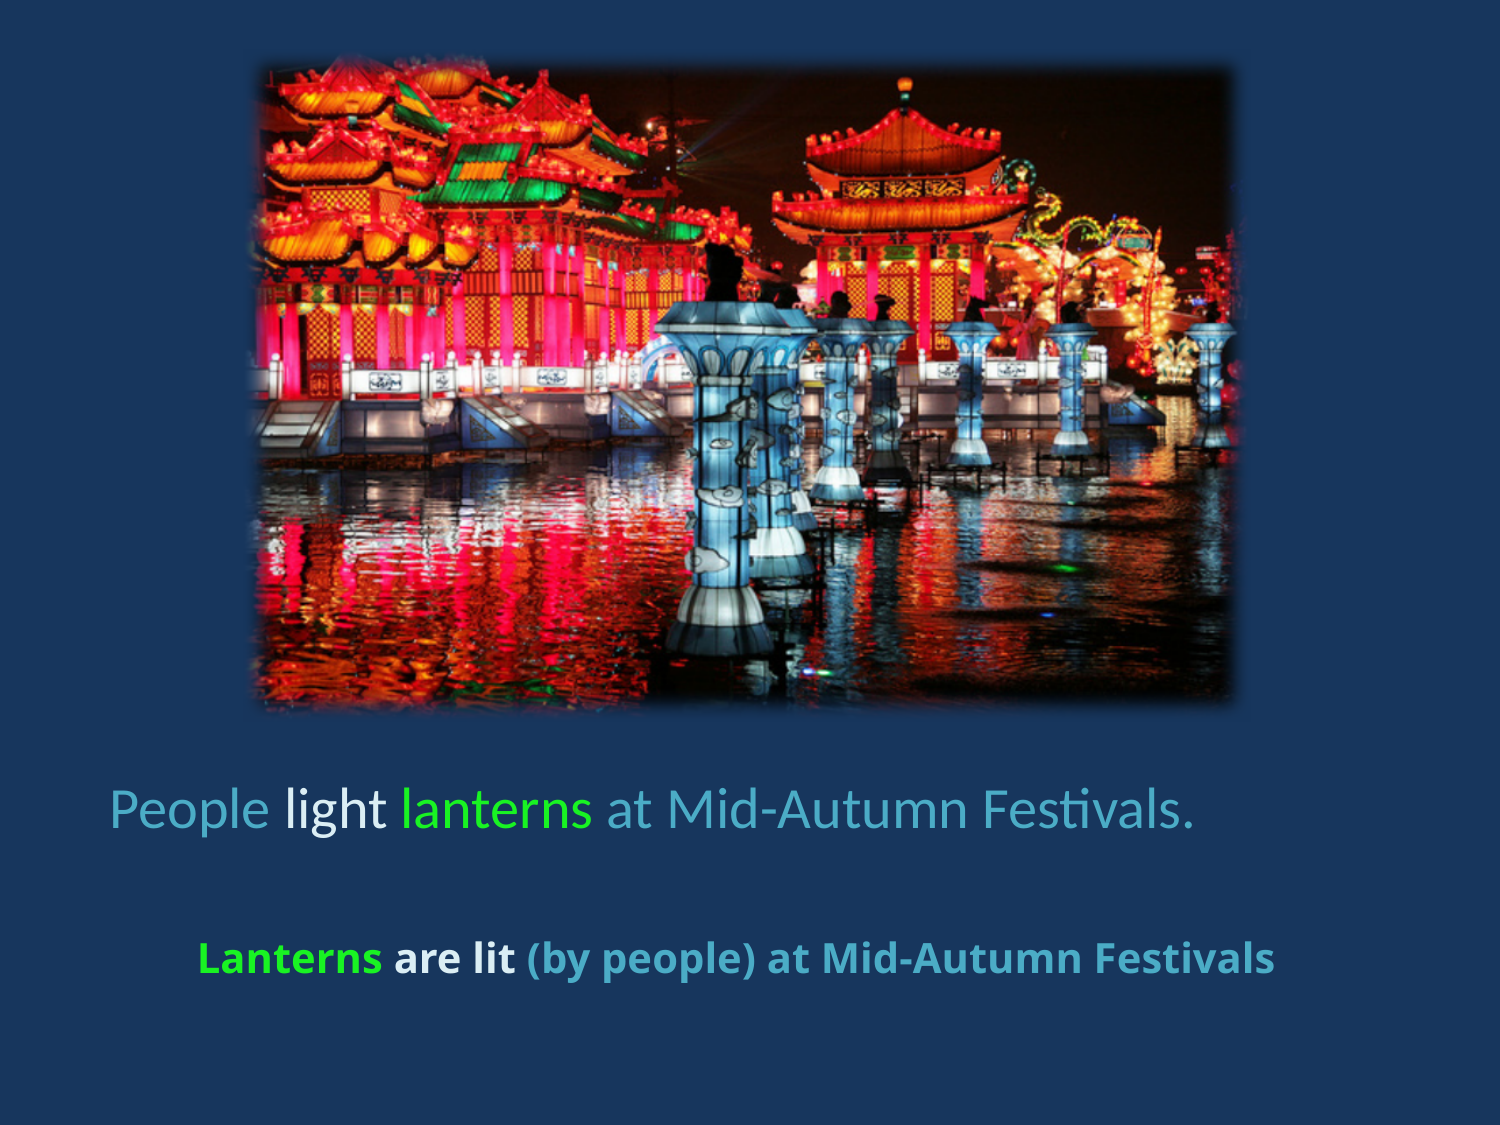

#
People light lanterns at Mid-Autumn Festivals.
Lanterns are lit (by people) at Mid-Autumn Festivals